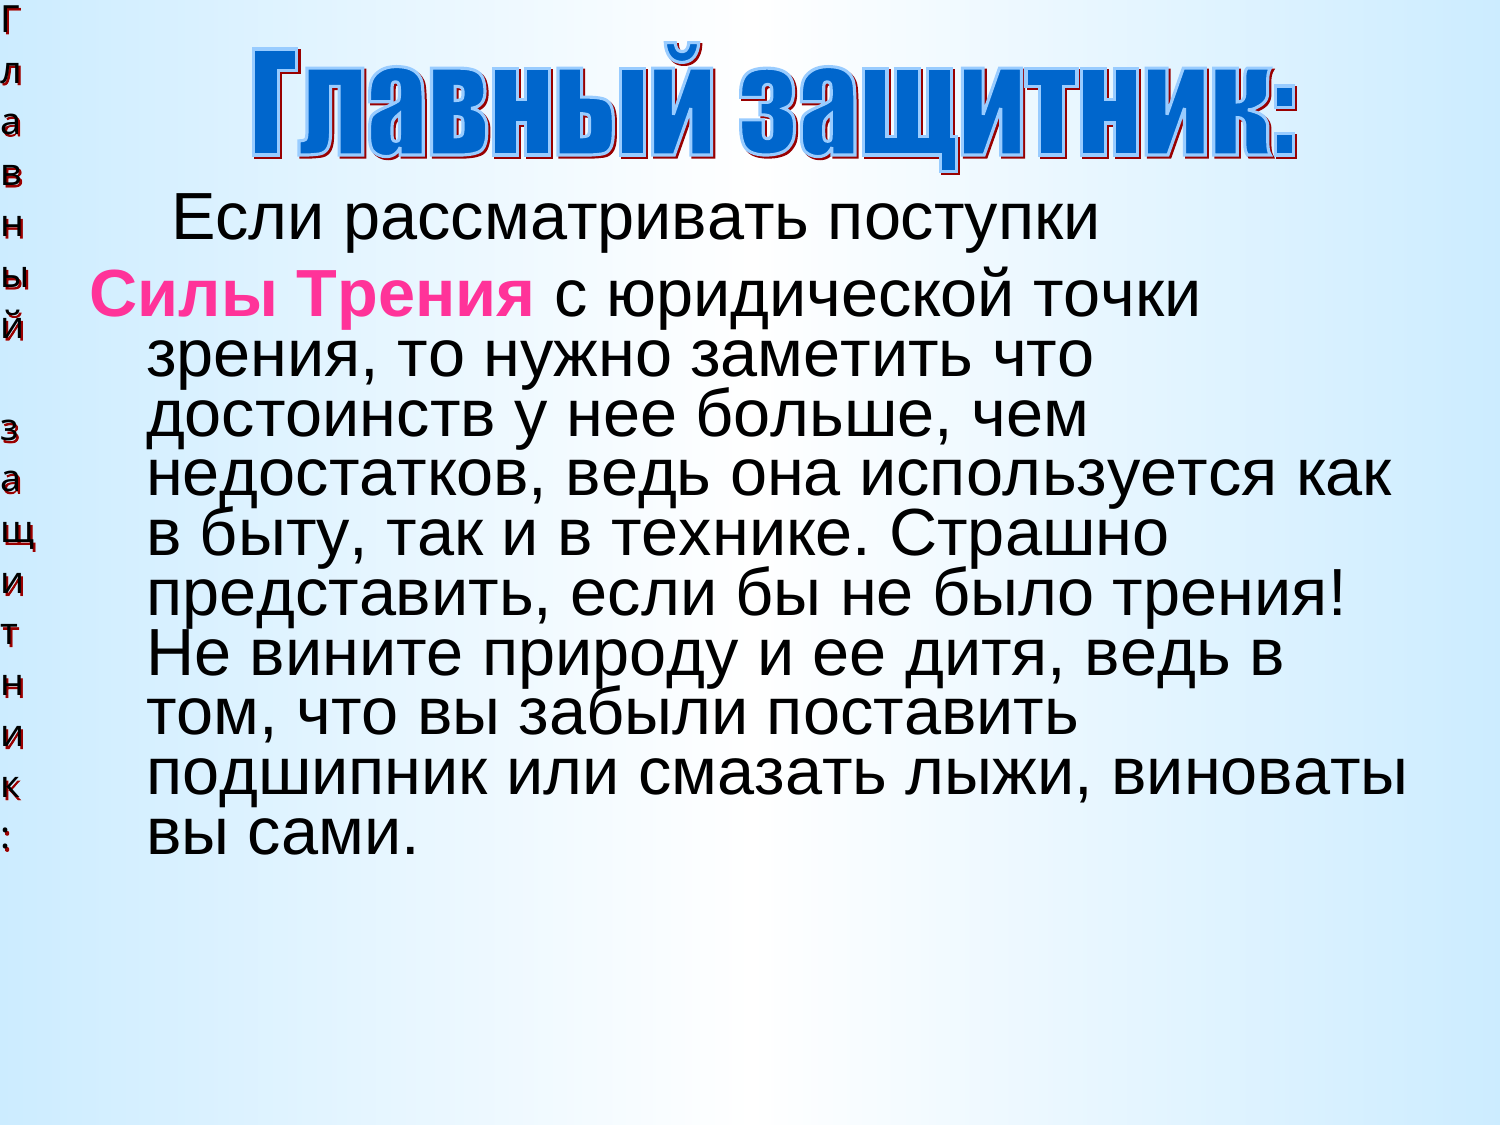

Главный защитник:
# Если рассматривать поступки
Силы Трения с юридической точки зрения, то нужно заметить что достоинств у нее больше, чем недостатков, ведь она используется как в быту, так и в технике. Страшно представить, если бы не было трения! Не вините природу и ее дитя, ведь в том, что вы забыли поставить подшипник или смазать лыжи, виноваты вы сами.